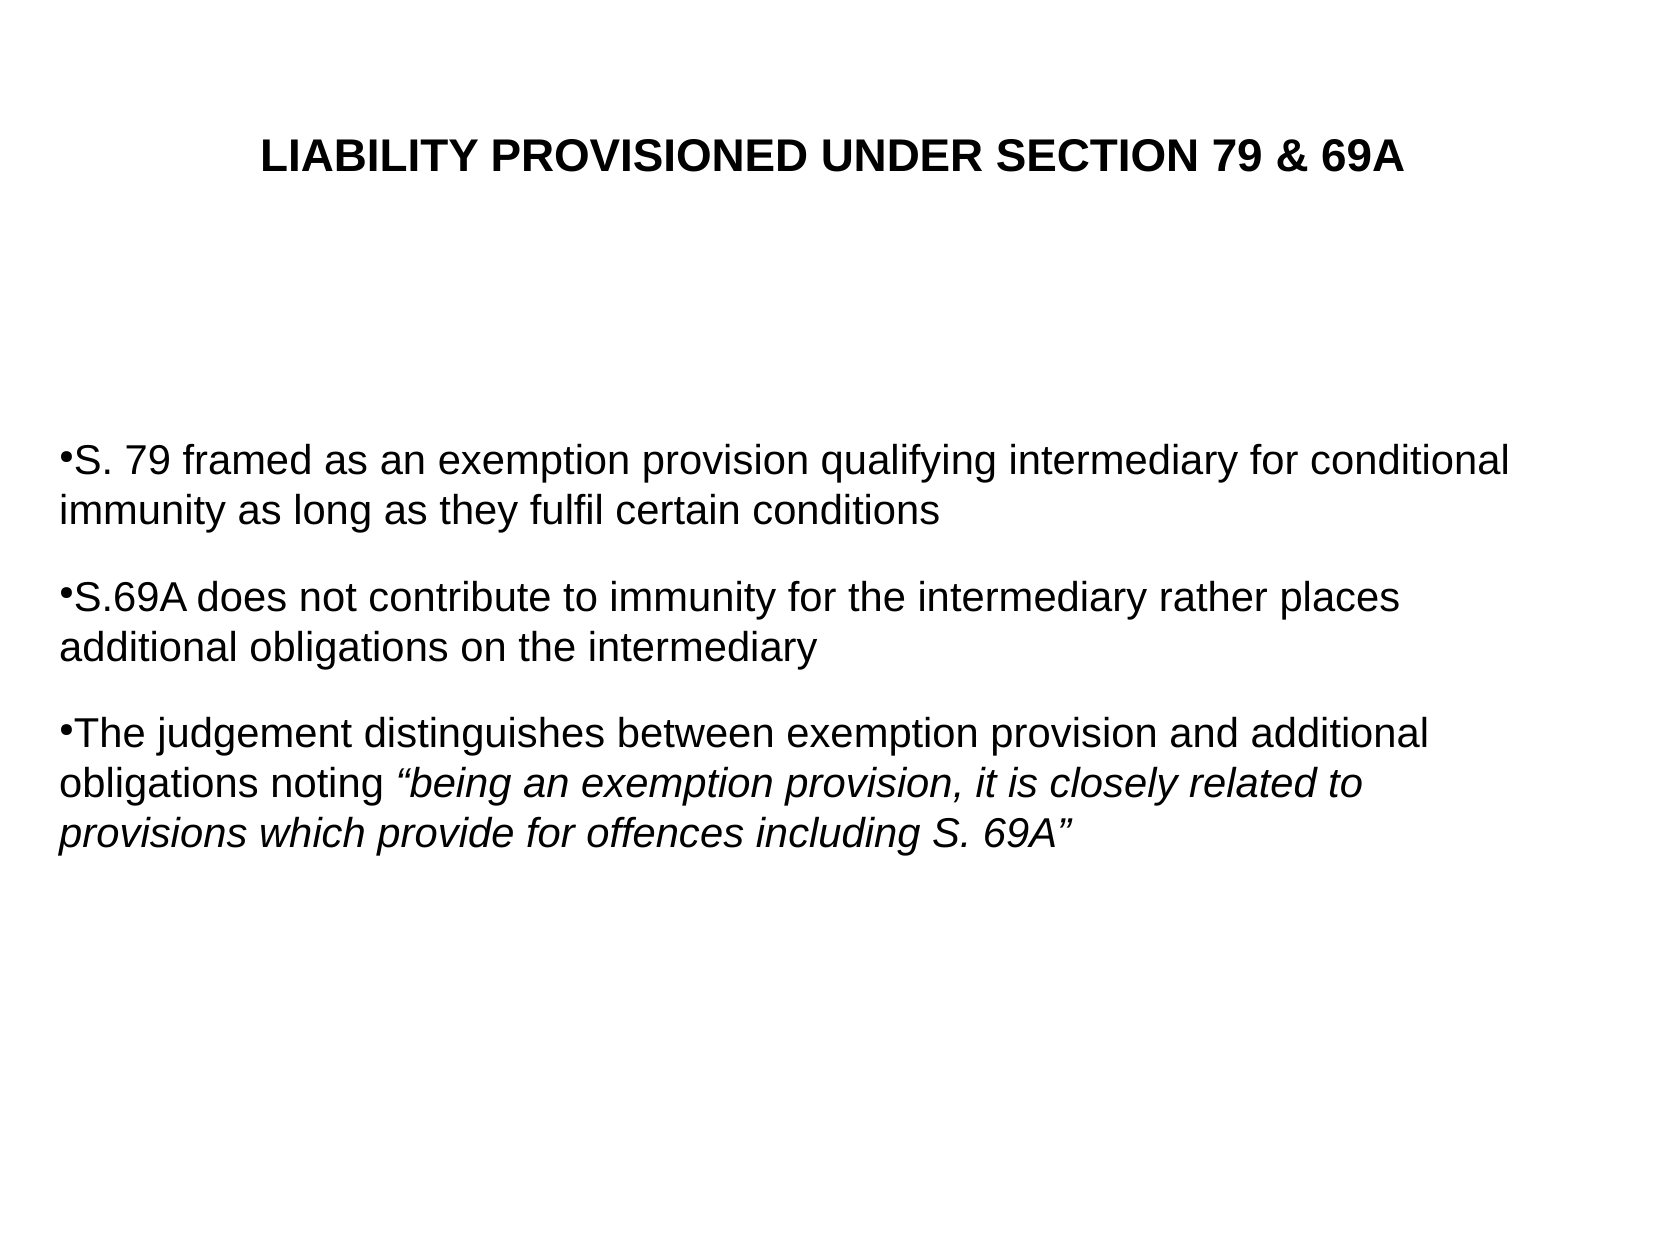

# LIABILITY PROVISIONED UNDER SECTION 79 & 69A
S. 79 framed as an exemption provision qualifying intermediary for conditional immunity as long as they fulfil certain conditions
S.69A does not contribute to immunity for the intermediary rather places additional obligations on the intermediary
The judgement distinguishes between exemption provision and additional obligations noting “being an exemption provision, it is closely related to provisions which provide for offences including S. 69A”